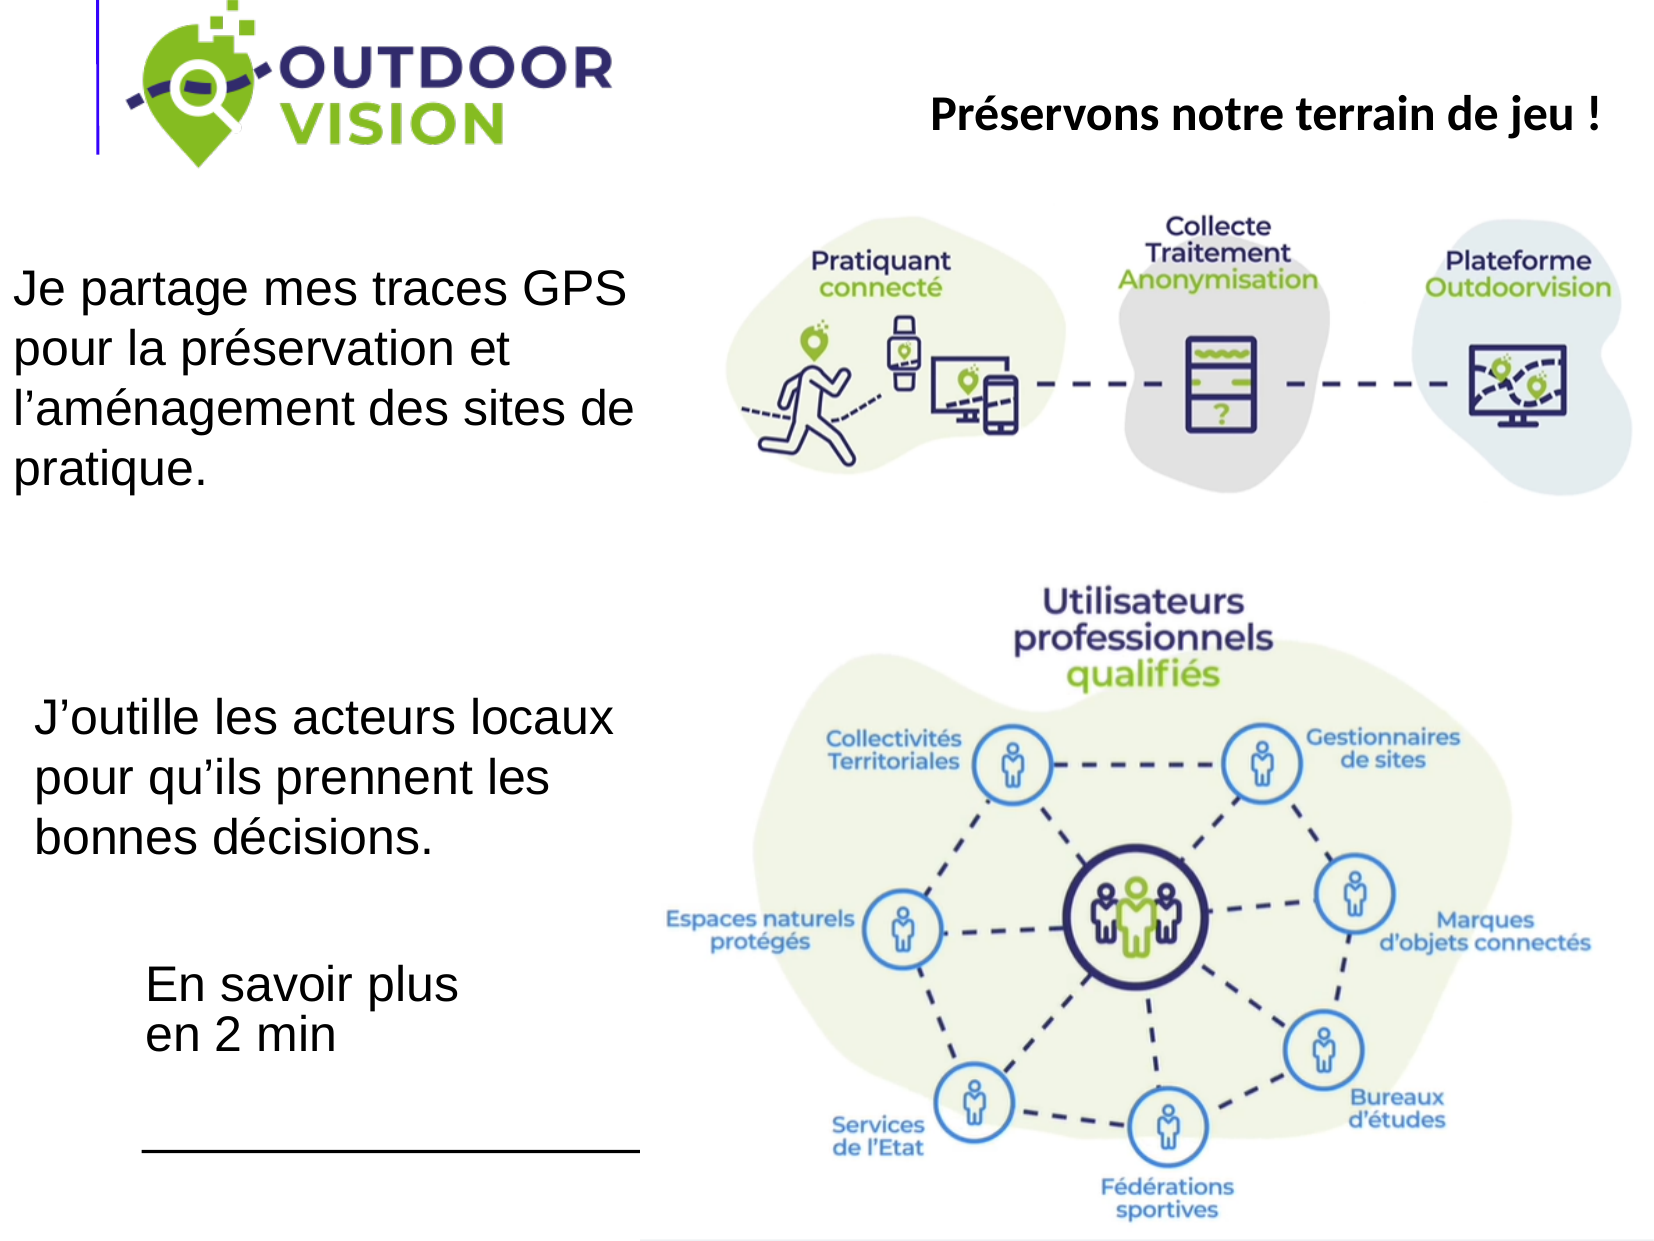

Préservons notre terrain de jeu !
# Je partage mes traces GPS pour la préservation et l’aménagement des sites de pratique.
J’outille les acteurs locaux pour qu’ils prennent les bonnes décisions.
En savoir plus en 2 min